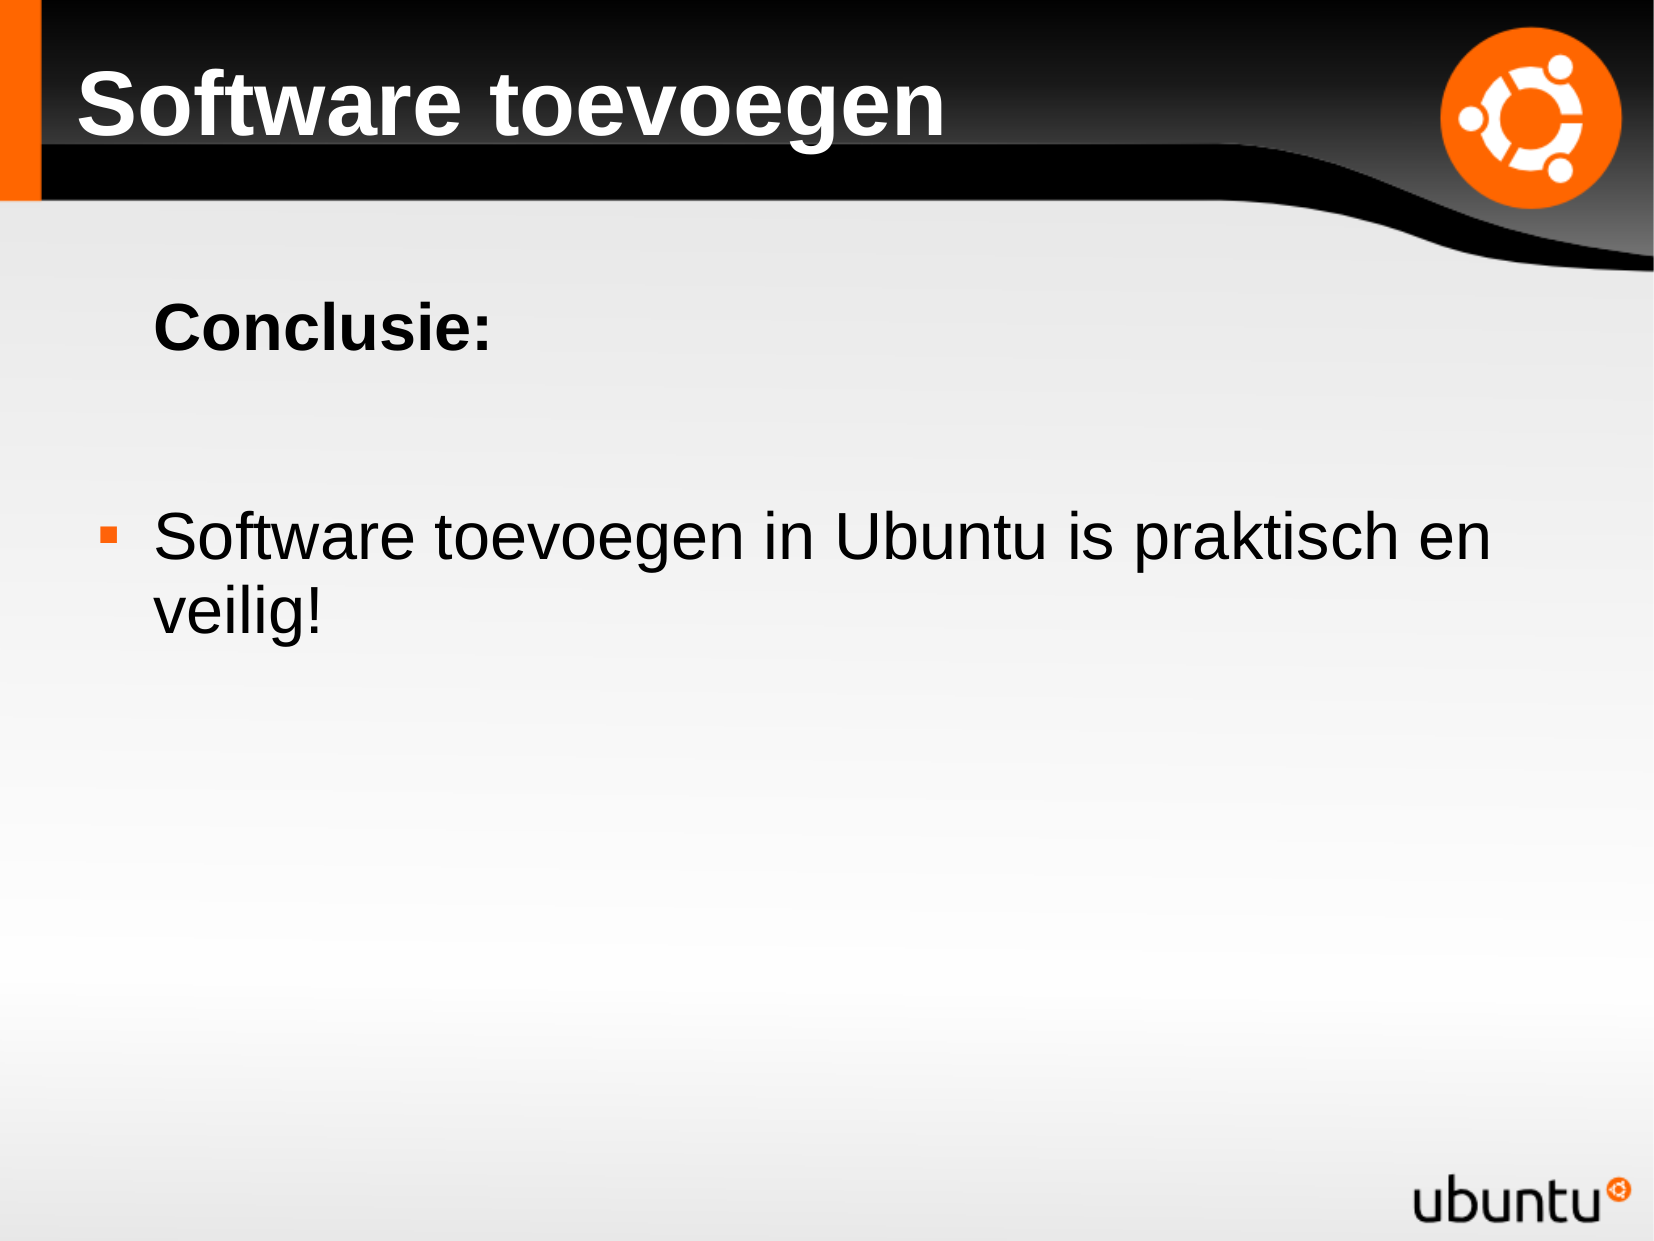

# Software toevoegen
Conclusie:
Software toevoegen in Ubuntu is praktisch en veilig!